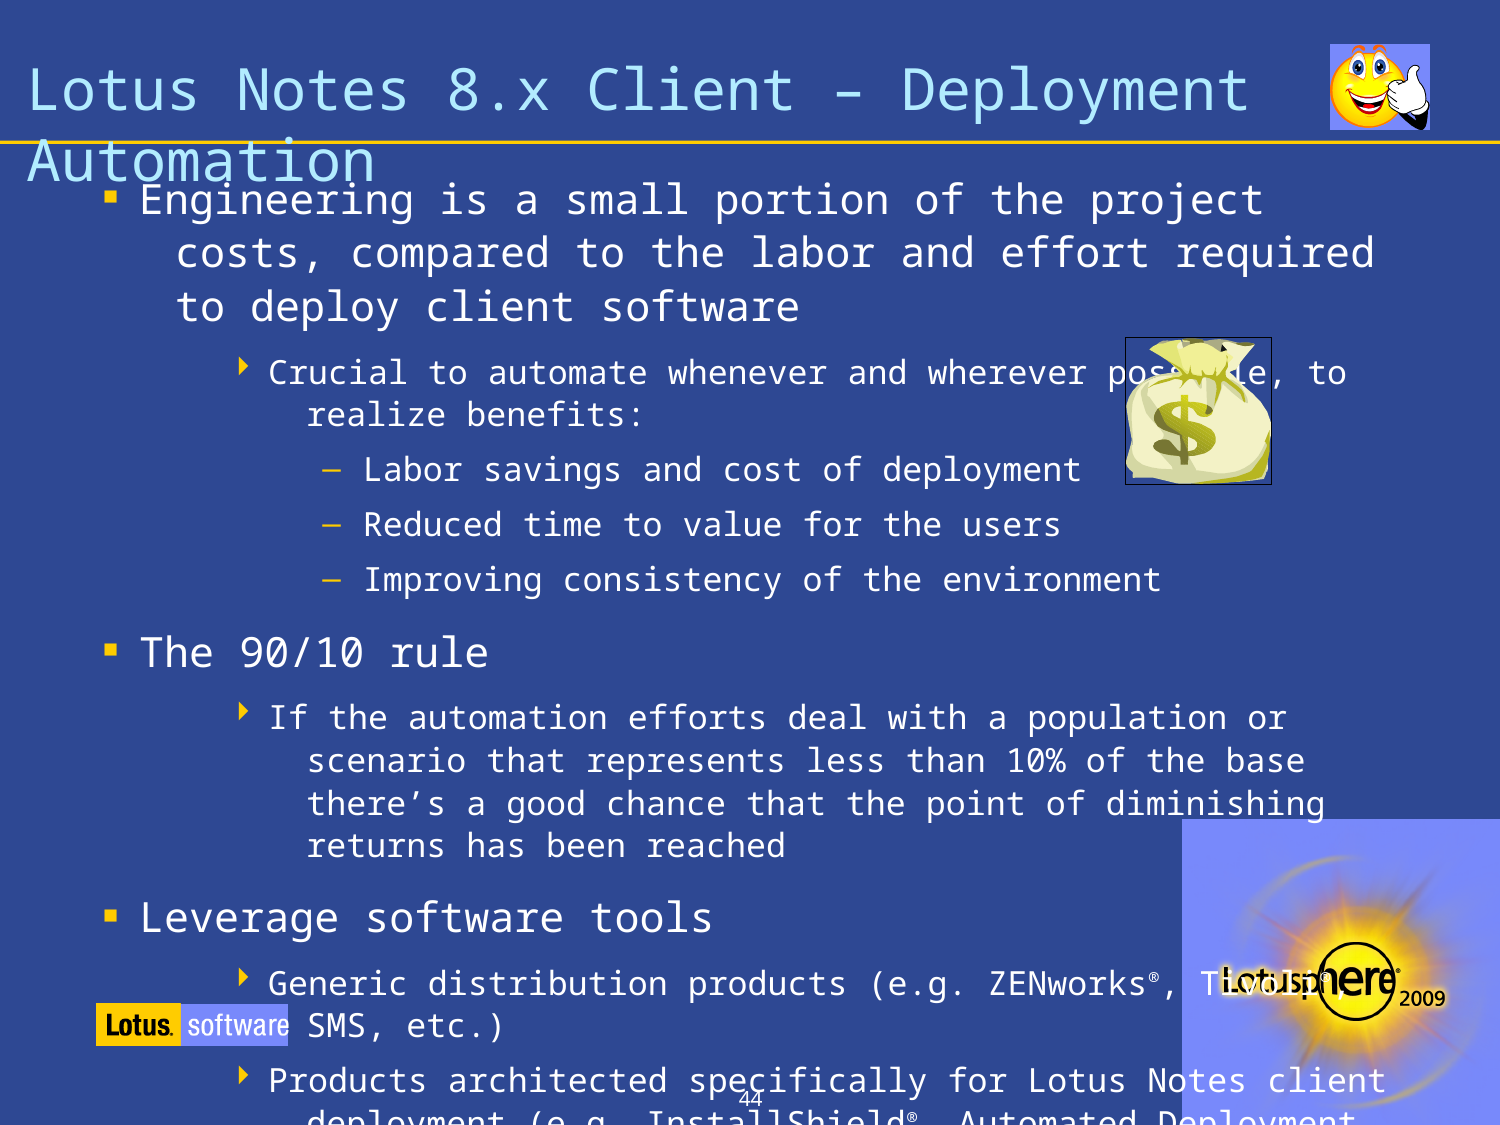

# Lotus Notes 8.x Client – Deployment Automation
Engineering is a small portion of the project costs, compared to the labor and effort required to deploy client software
Crucial to automate whenever and wherever possible, to realize benefits:
Labor savings and cost of deployment
Reduced time to value for the users
Improving consistency of the environment
The 90/10 rule
If the automation efforts deal with a population or scenario that represents less than 10% of the base there’s a good chance that the point of diminishing returns has been reached
Leverage software tools
Generic distribution products (e.g. ZENworks®, Tivoli®, SMS, etc.)
Products architected specifically for Lotus Notes client deployment (e.g. InstallShield®, Automated Deployment Toolkit (ADT), InstallPump®, etc.)‏
Built-in tools (SmartUpgrade)‏
44